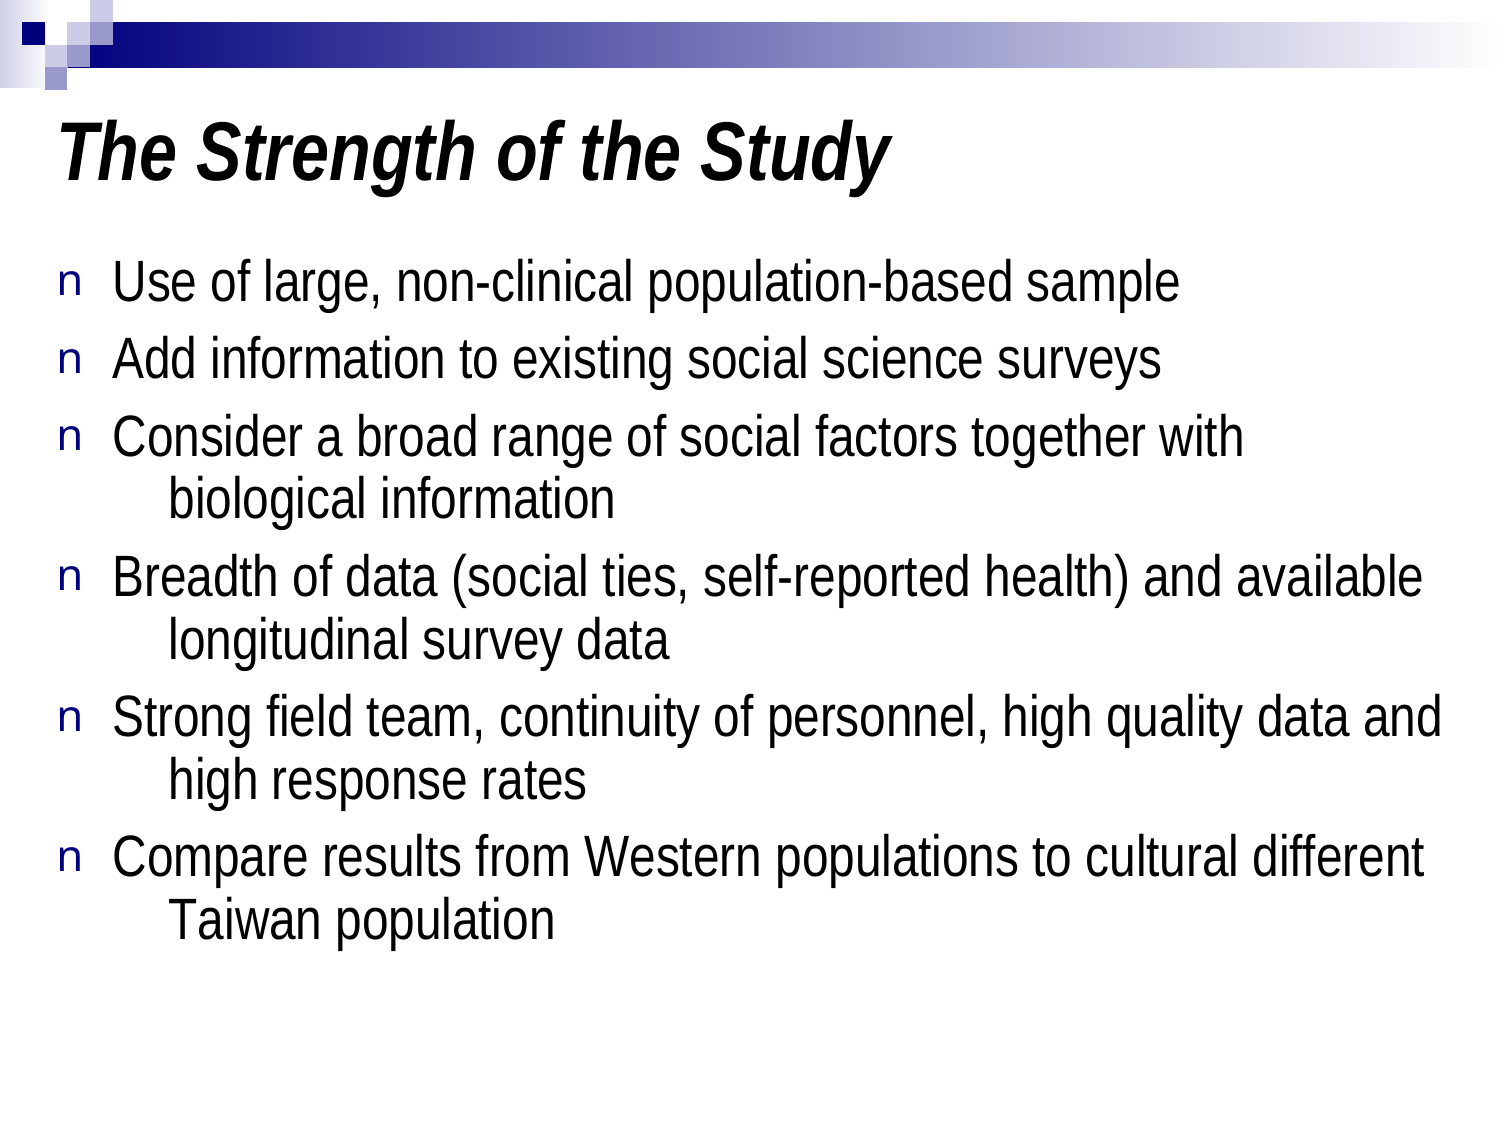

# The Strength of the Study
Use of large, non-clinical population-based sample
Add information to existing social science surveys
Consider a broad range of social factors together with biological information
Breadth of data (social ties, self-reported health) and available longitudinal survey data
Strong field team, continuity of personnel, high quality data and high response rates
Compare results from Western populations to cultural different Taiwan population